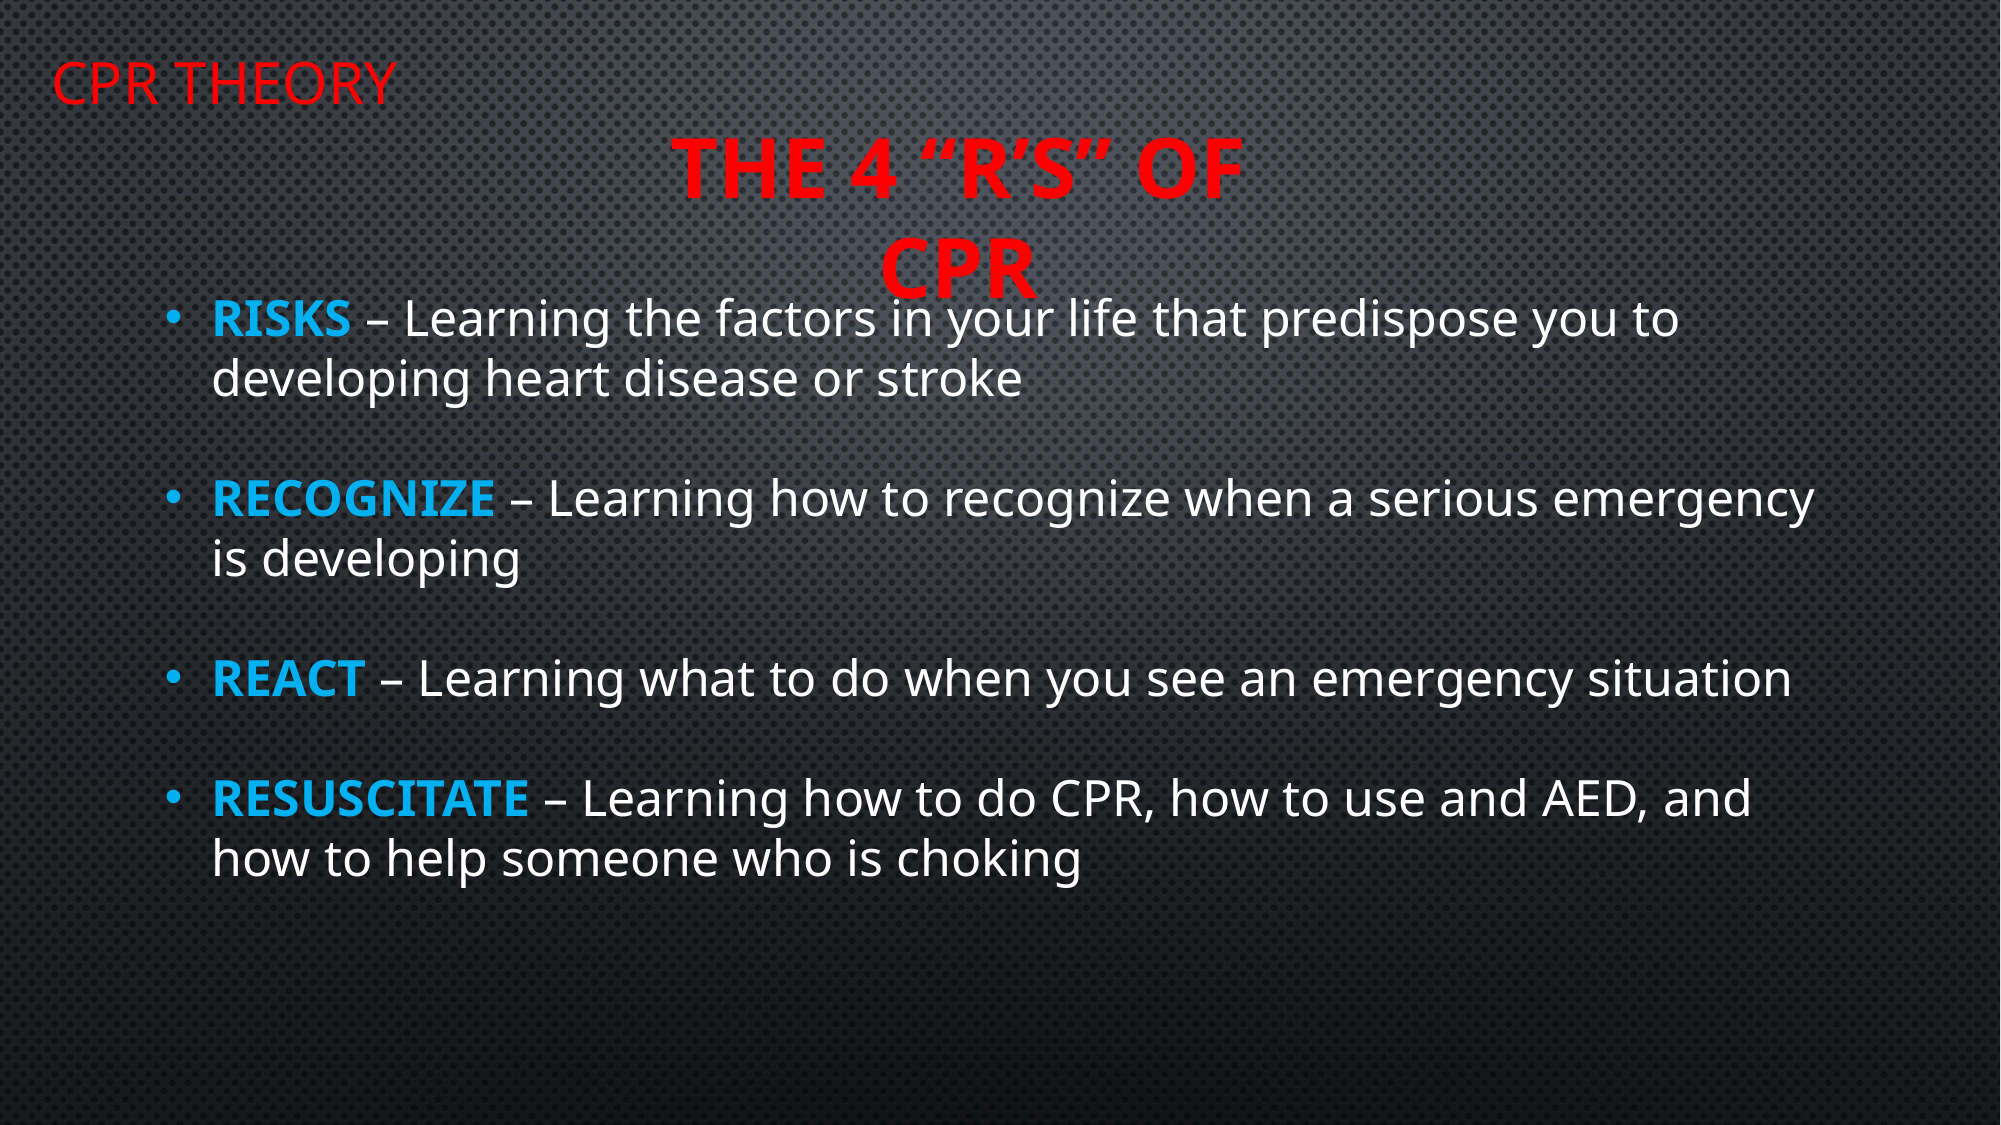

CPR Theory
THE 4 “R’S” OF CPR
RISKS – Learning the factors in your life that predispose you to developing heart disease or stroke
RECOGNIZE – Learning how to recognize when a serious emergency is developing
REACT – Learning what to do when you see an emergency situation
RESUSCITATE – Learning how to do CPR, how to use and AED, and how to help someone who is choking